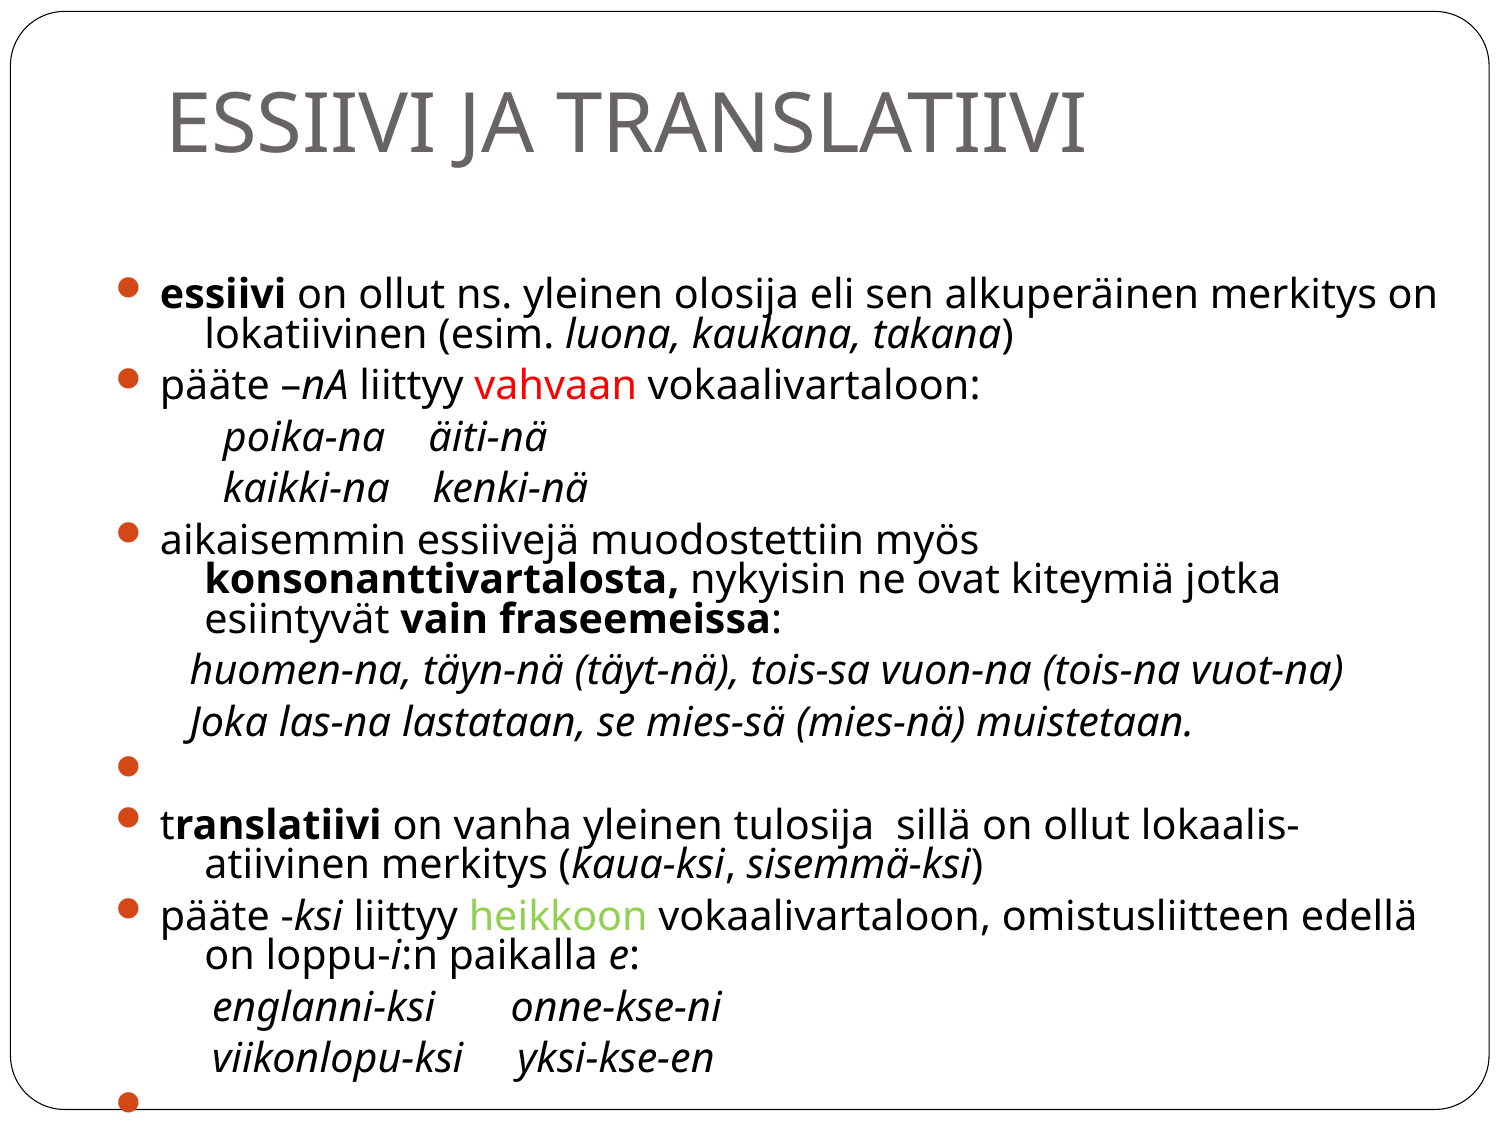

# ESSIIVI JA TRANSLATIIVI
essiivi on ollut ns. yleinen olosija eli sen alkuperäinen merkitys on lokatiivinen (esim. luona, kaukana, takana)
pääte –nA liittyy vahvaan vokaalivartaloon:
 poika-na äiti-nä
 kaikki-na kenki-nä
aikaisemmin essiivejä muodostettiin myös konsonanttivartalosta, nykyisin ne ovat kiteymiä jotka esiintyvät vain fraseemeissa:
	huomen-na, täyn-nä (täyt-nä), tois-sa vuon-na (tois-na vuot-na)
	Joka las-na lastataan, se mies-sä (mies-nä) muistetaan.
translatiivi on vanha yleinen tulosija sillä on ollut lokaalis-atiivinen merkitys (kaua-ksi, sisemmä-ksi)
pääte -ksi liittyy heikkoon vokaalivartaloon, omistusliitteen edellä on loppu-i:n paikalla e:
 englanni-ksi onne-kse-ni
 viikonlopu-ksi yksi-kse-en